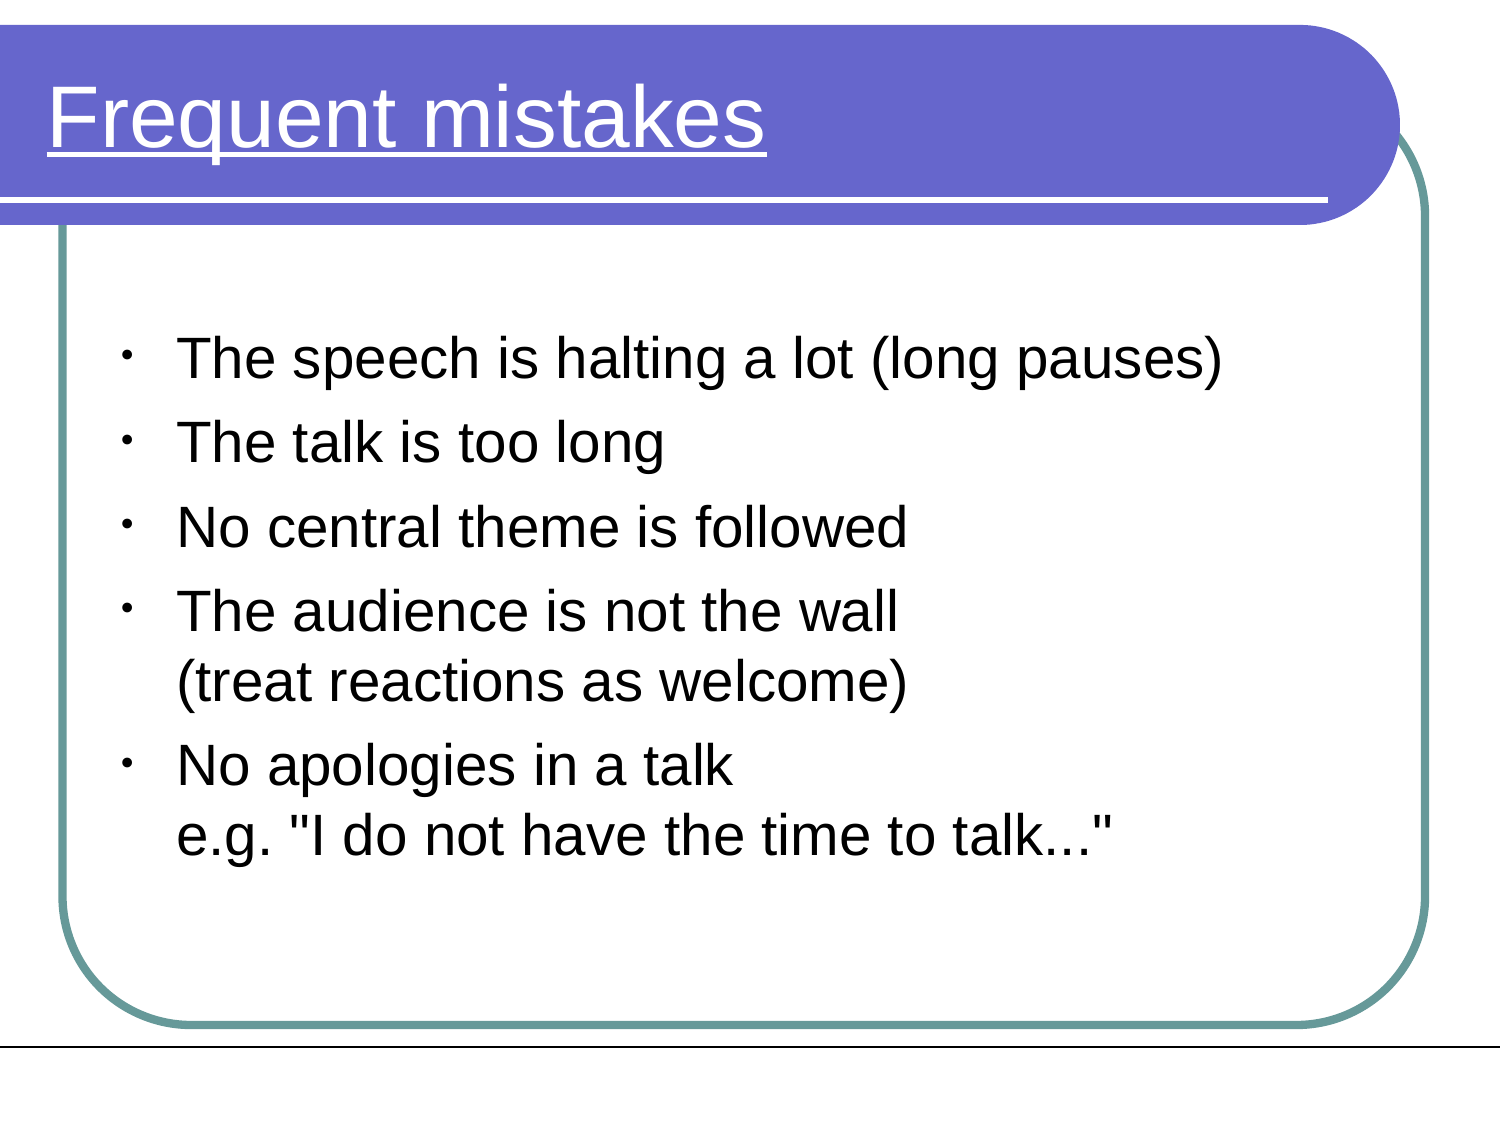

# Frequent mistakes
The speech is halting a lot (long pauses)
The talk is too long
No central theme is followed
The audience is not the wall
(treat reactions as welcome)
No apologies in a talk
e.g. "I do not have the time to talk..."